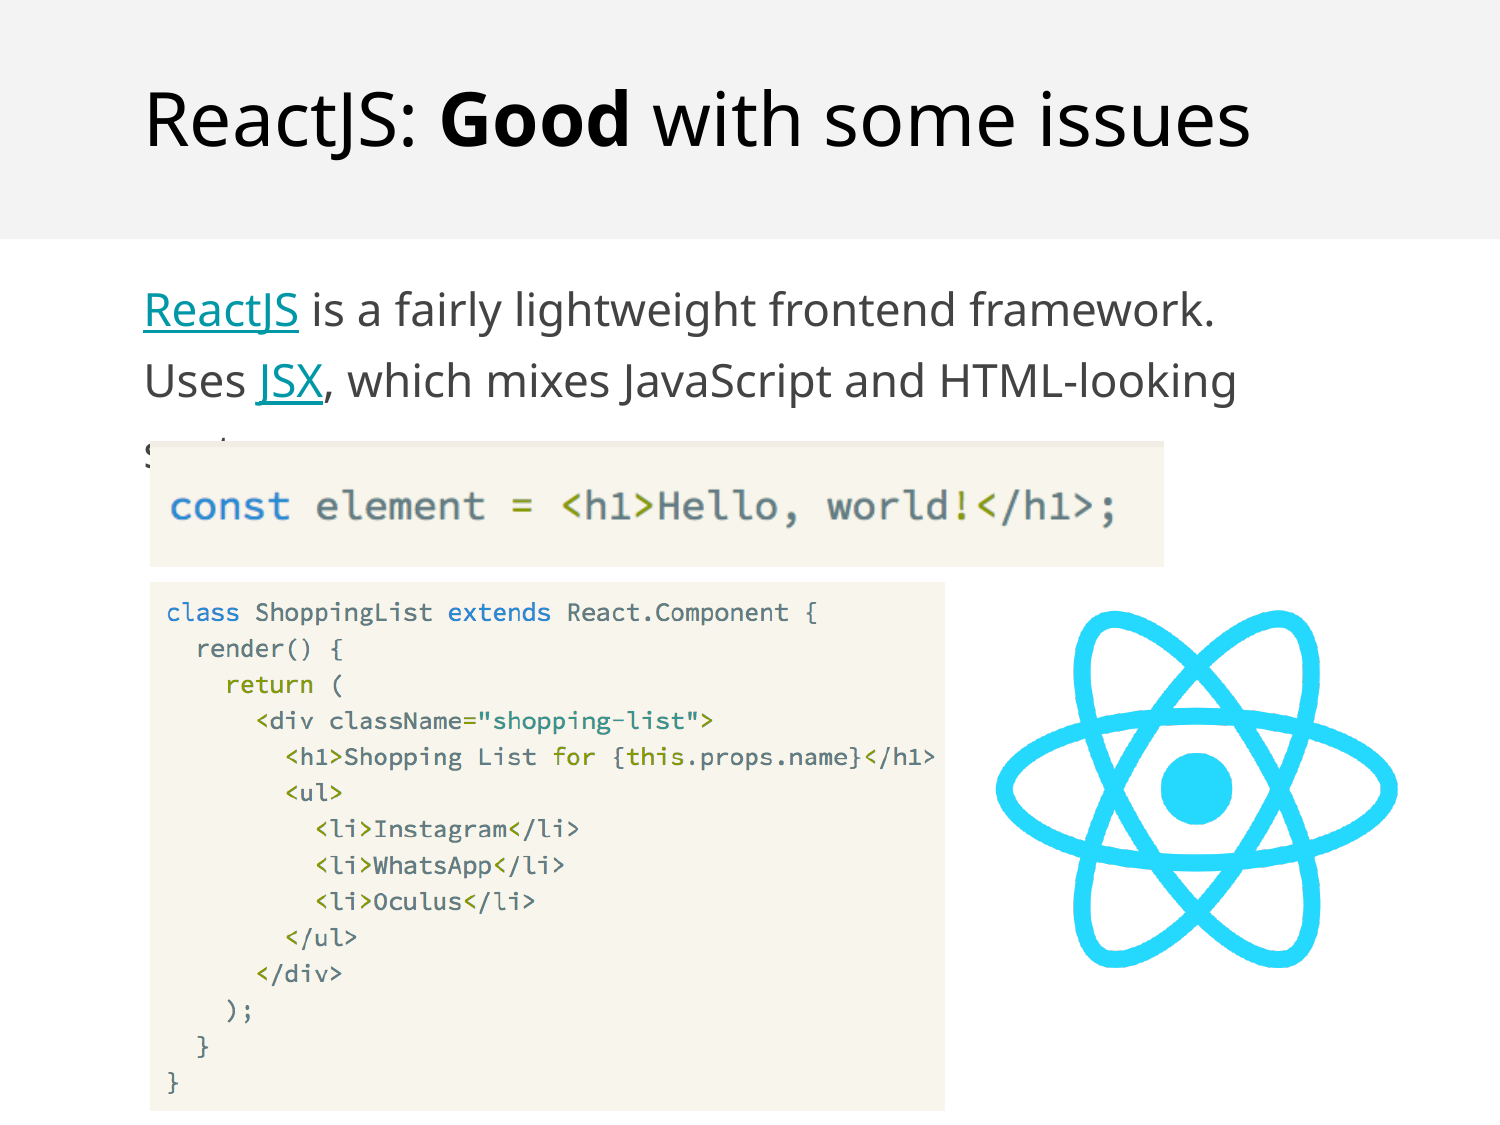

# ReactJS: Good with some issues
ReactJS is a fairly lightweight frontend framework.
Uses JSX, which mixes JavaScript and HTML-looking syntax: